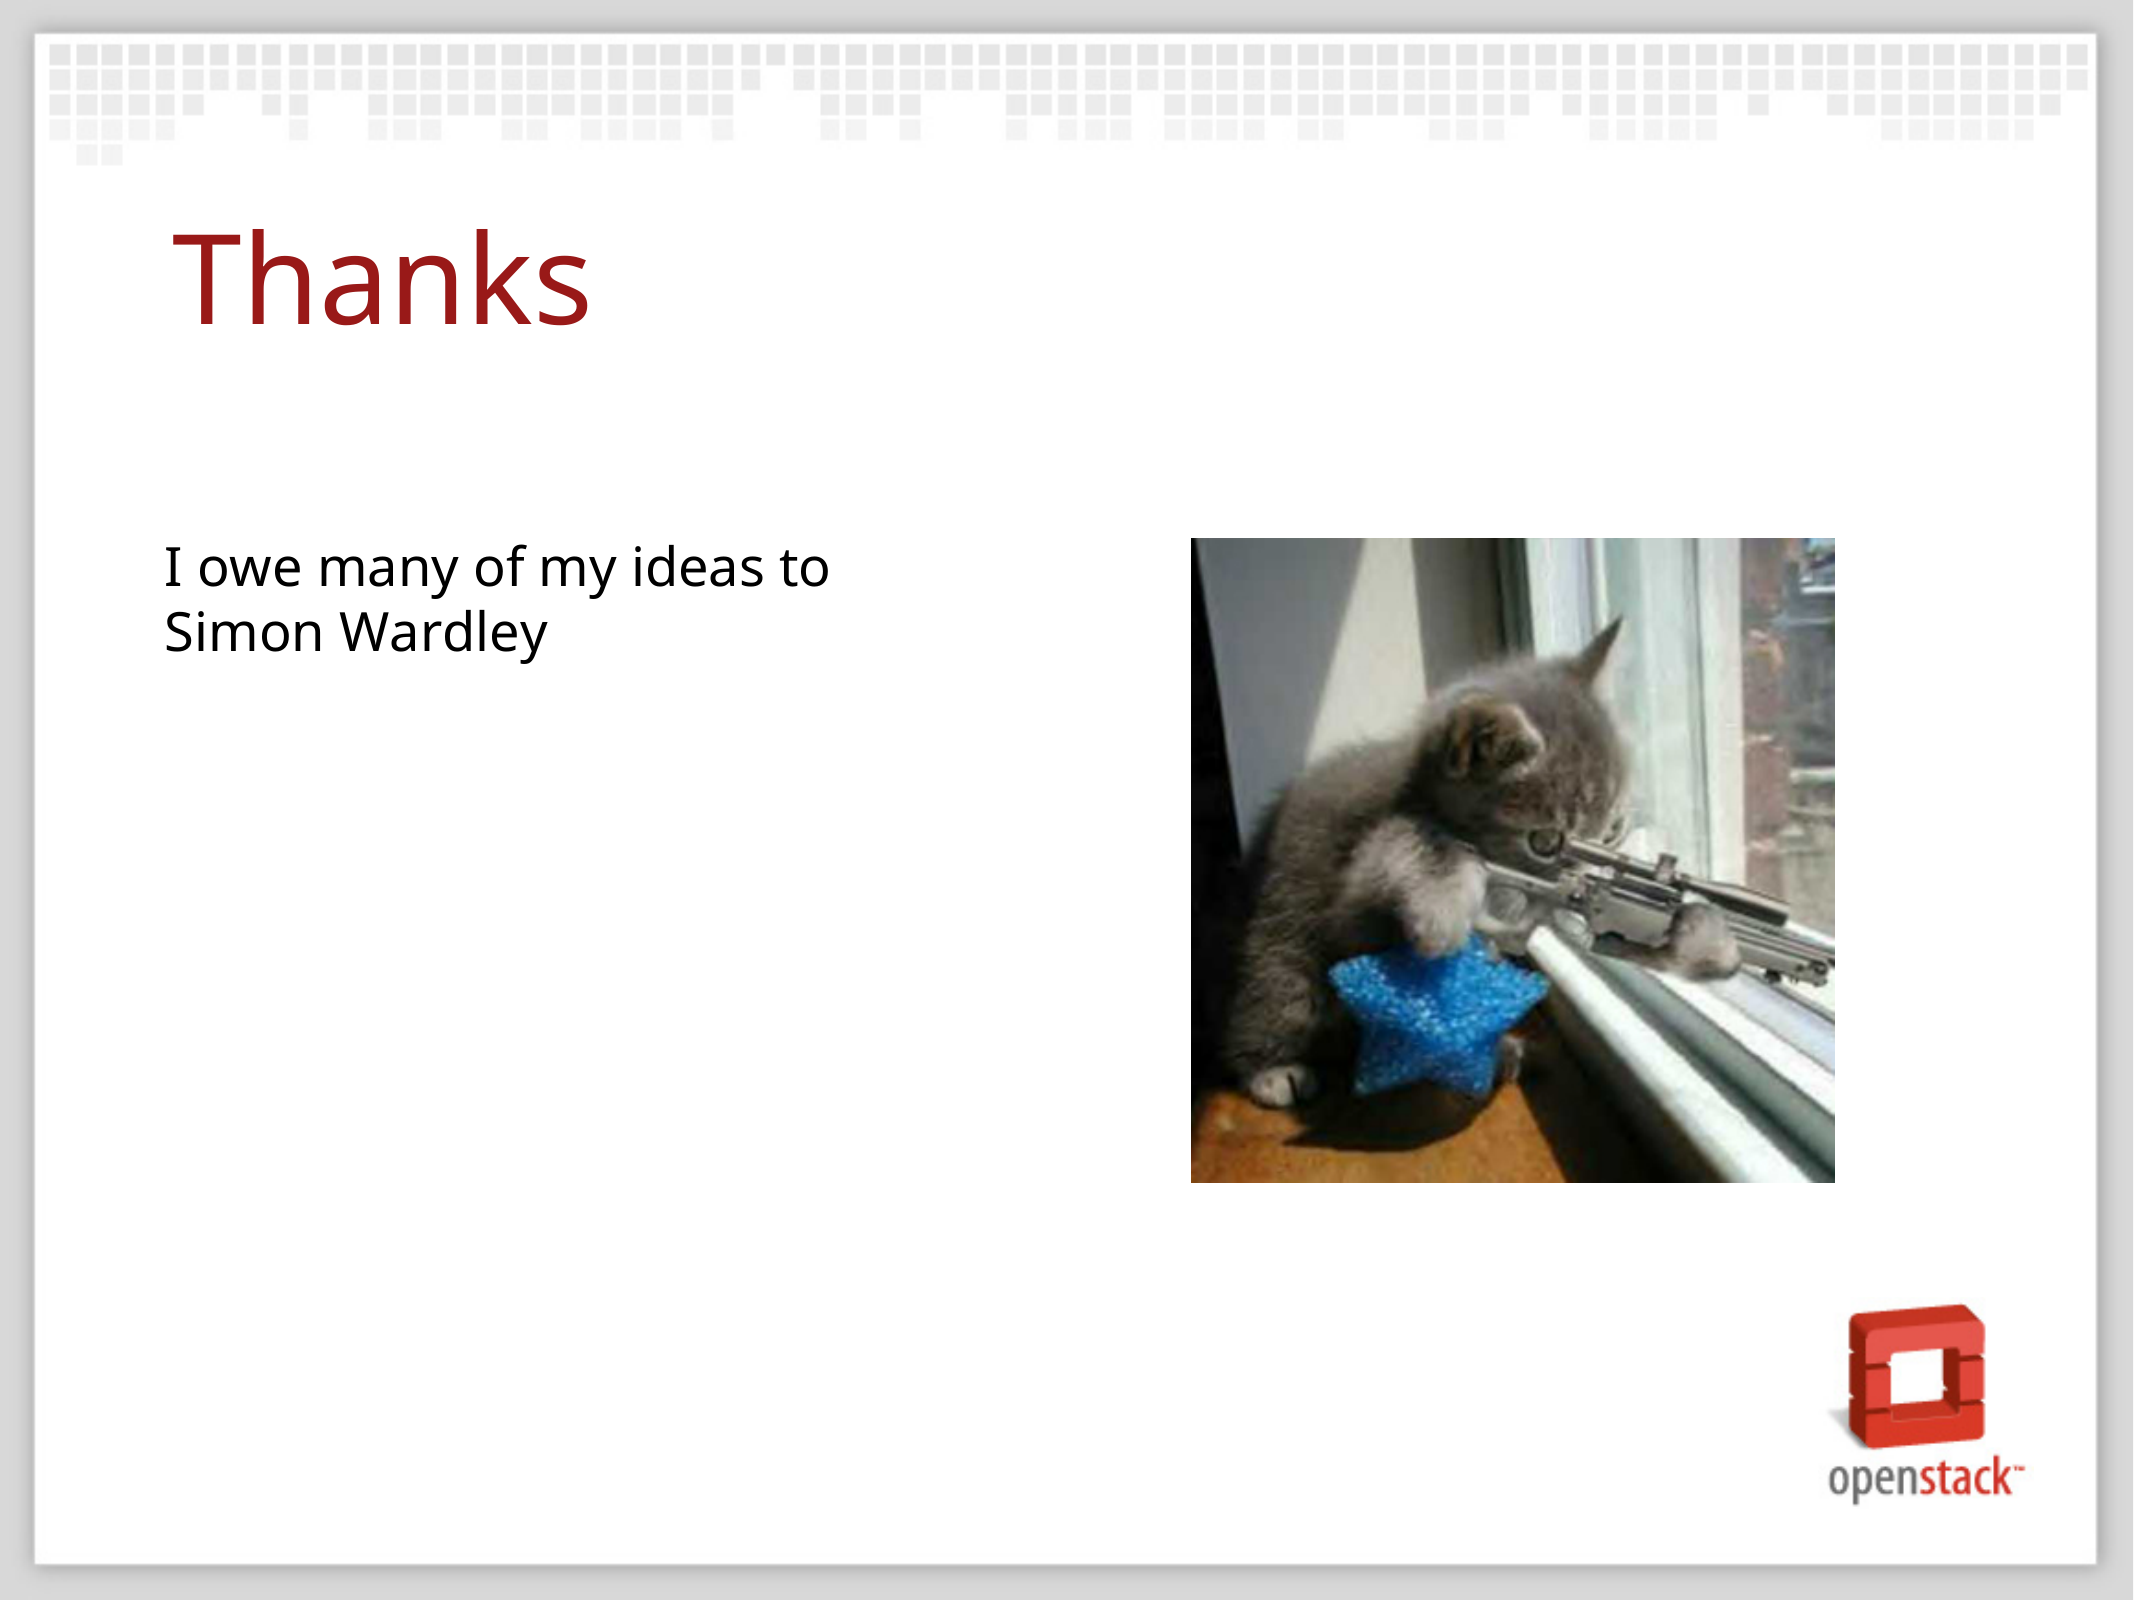

# Thanks
I owe many of my ideas to Simon Wardley